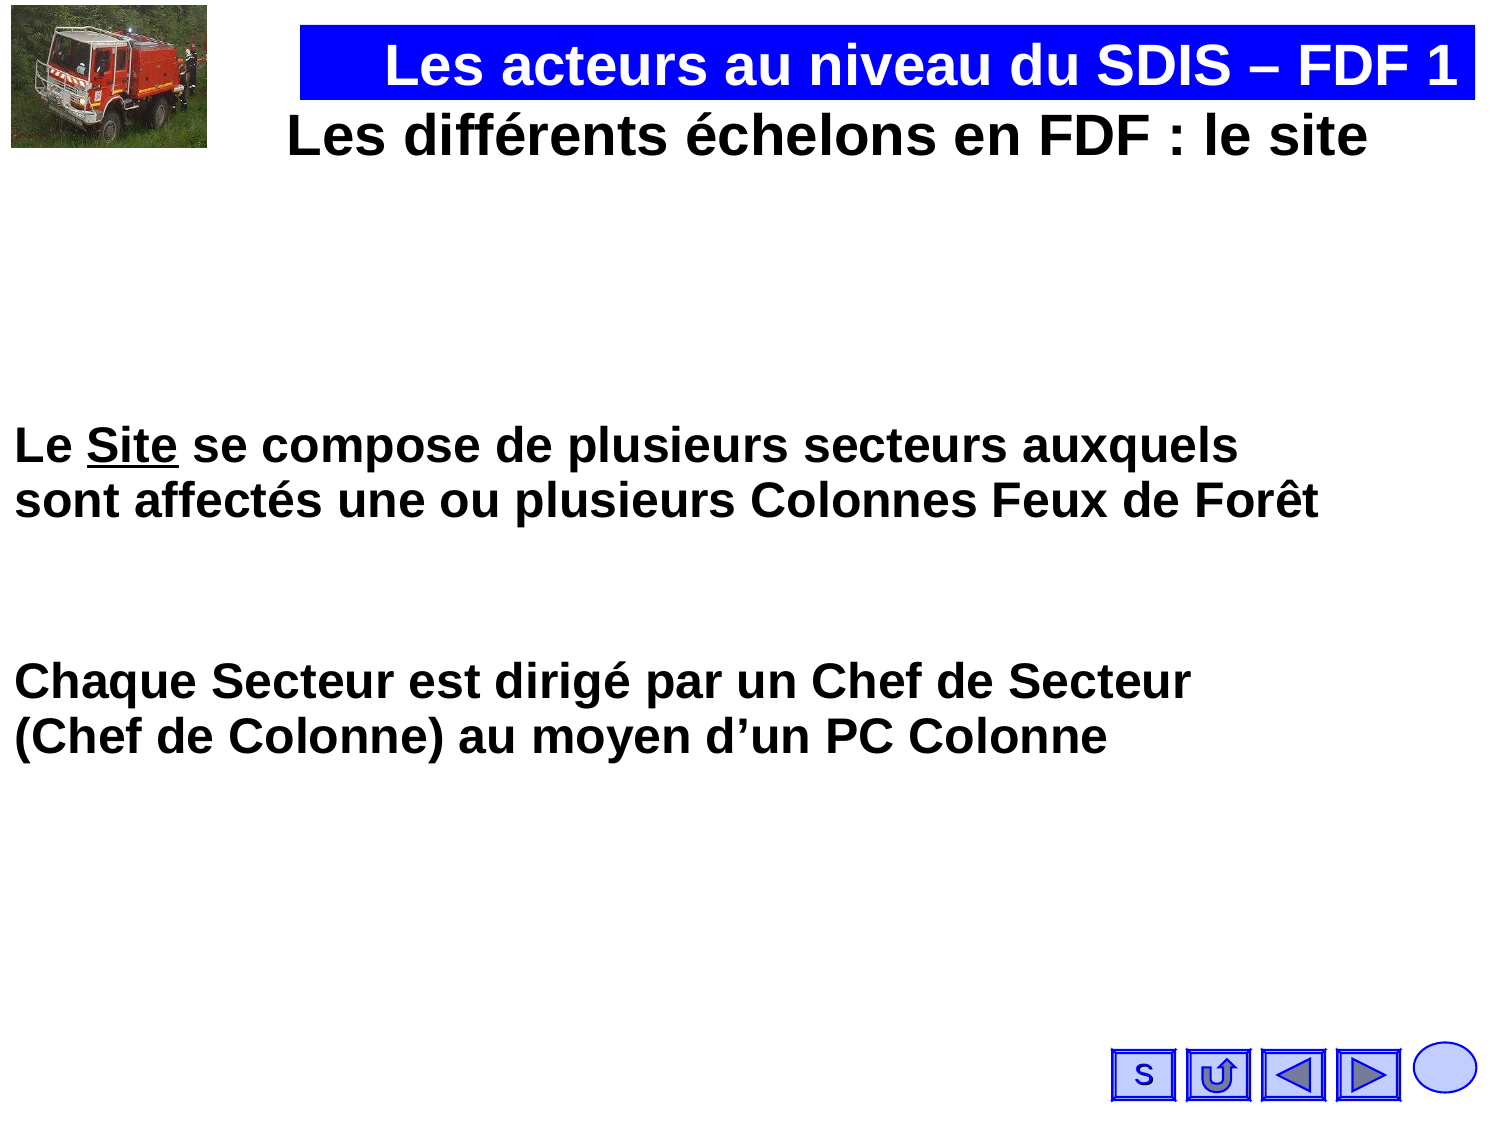

Les acteurs au niveau du SDIS – FDF 1
Les différents échelons en FDF : le site
Le Site se compose de plusieurs secteurs auxquels
sont affectés une ou plusieurs Colonnes Feux de Forêt
Chaque Secteur est dirigé par un Chef de Secteur
(Chef de Colonne) au moyen d’un PC Colonne